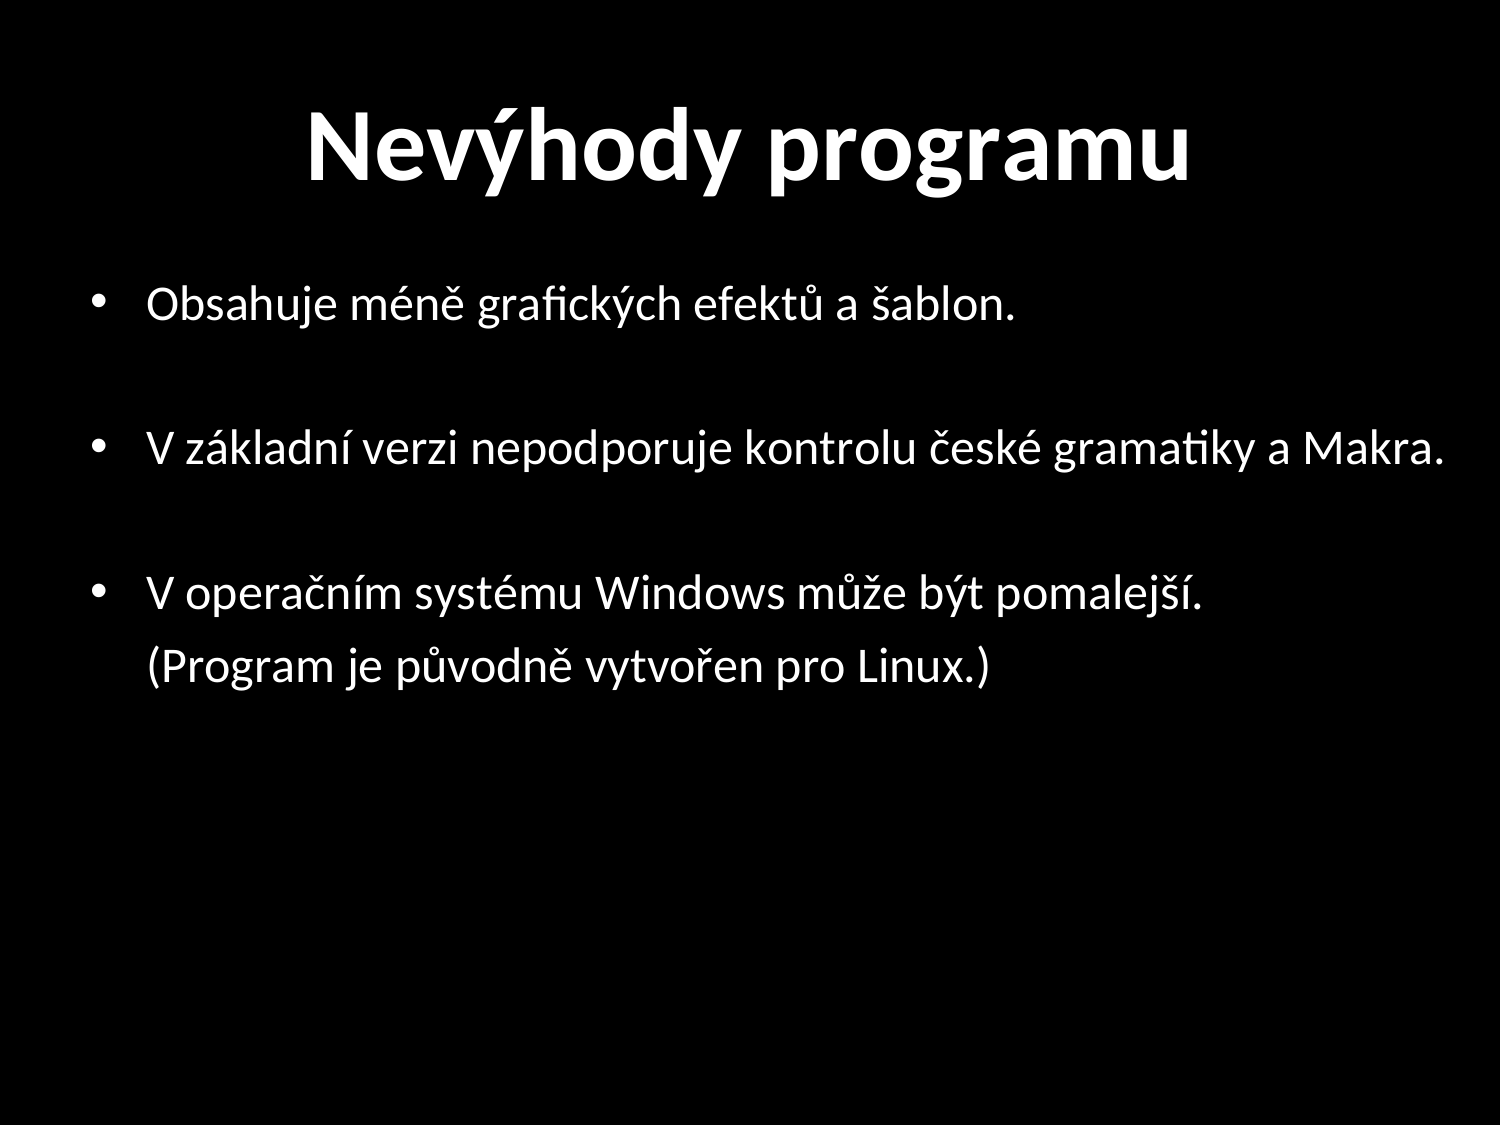

# Nevýhody programu
Obsahuje méně grafických efektů a šablon.
V základní verzi nepodporuje kontrolu české gramatiky a Makra.
V operačním systému Windows může být pomalejší.
	(Program je původně vytvořen pro Linux.)